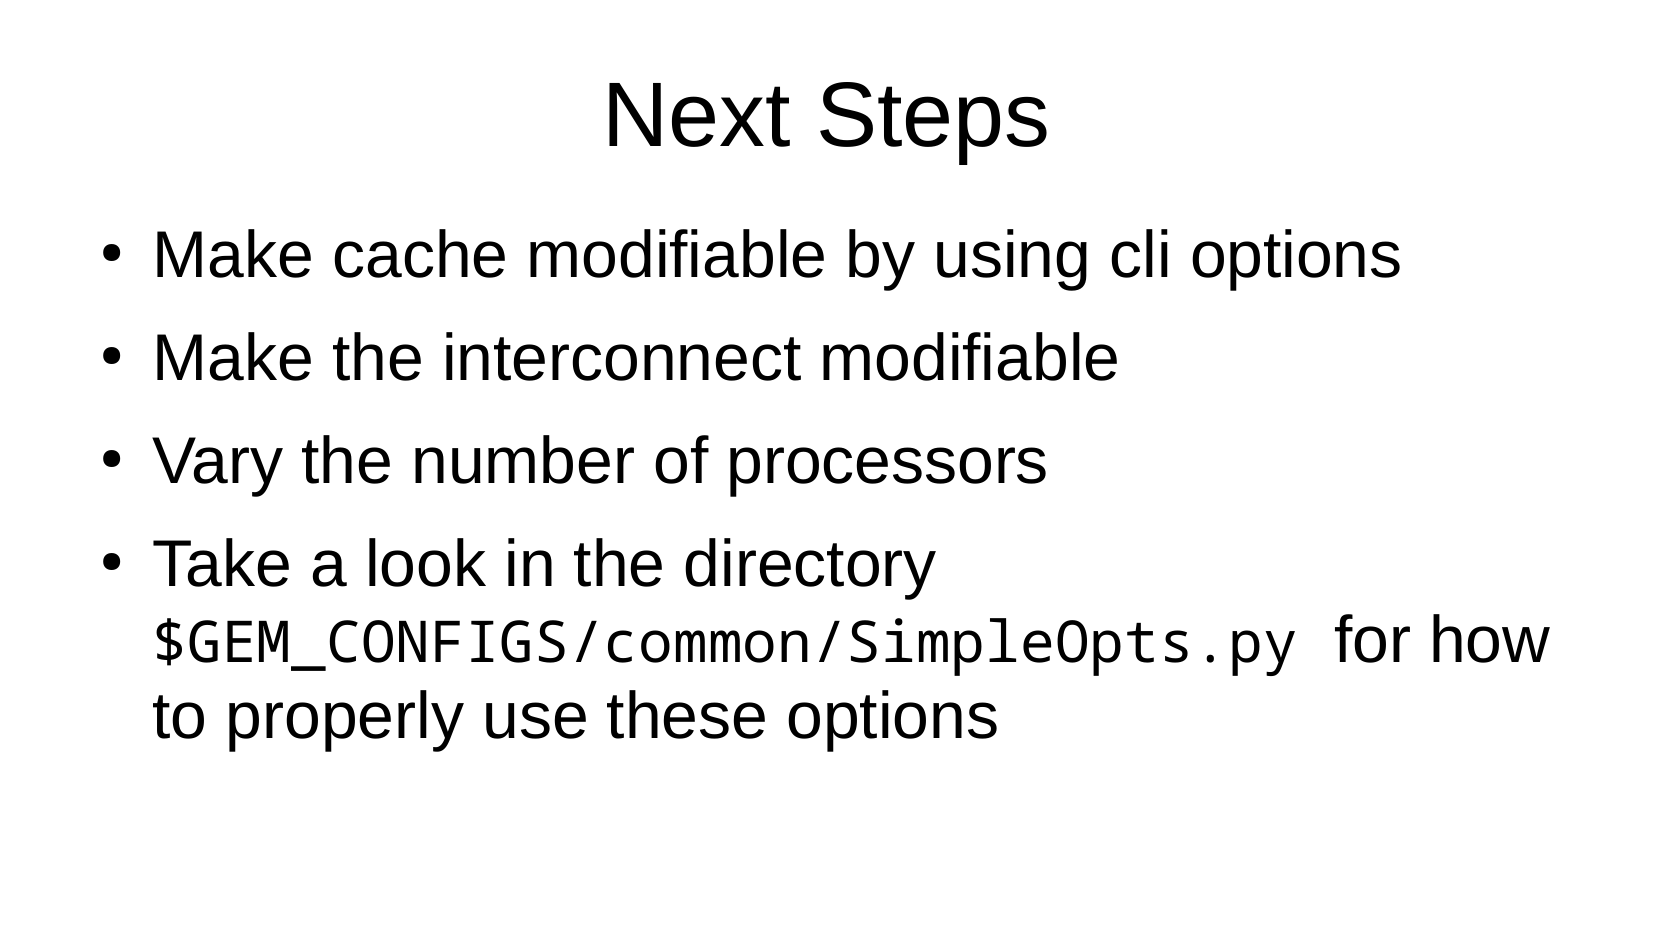

# Next Steps
Make cache modifiable by using cli options
Make the interconnect modifiable
Vary the number of processors
Take a look in the directory $GEM_CONFIGS/common/SimpleOpts.py for how to properly use these options